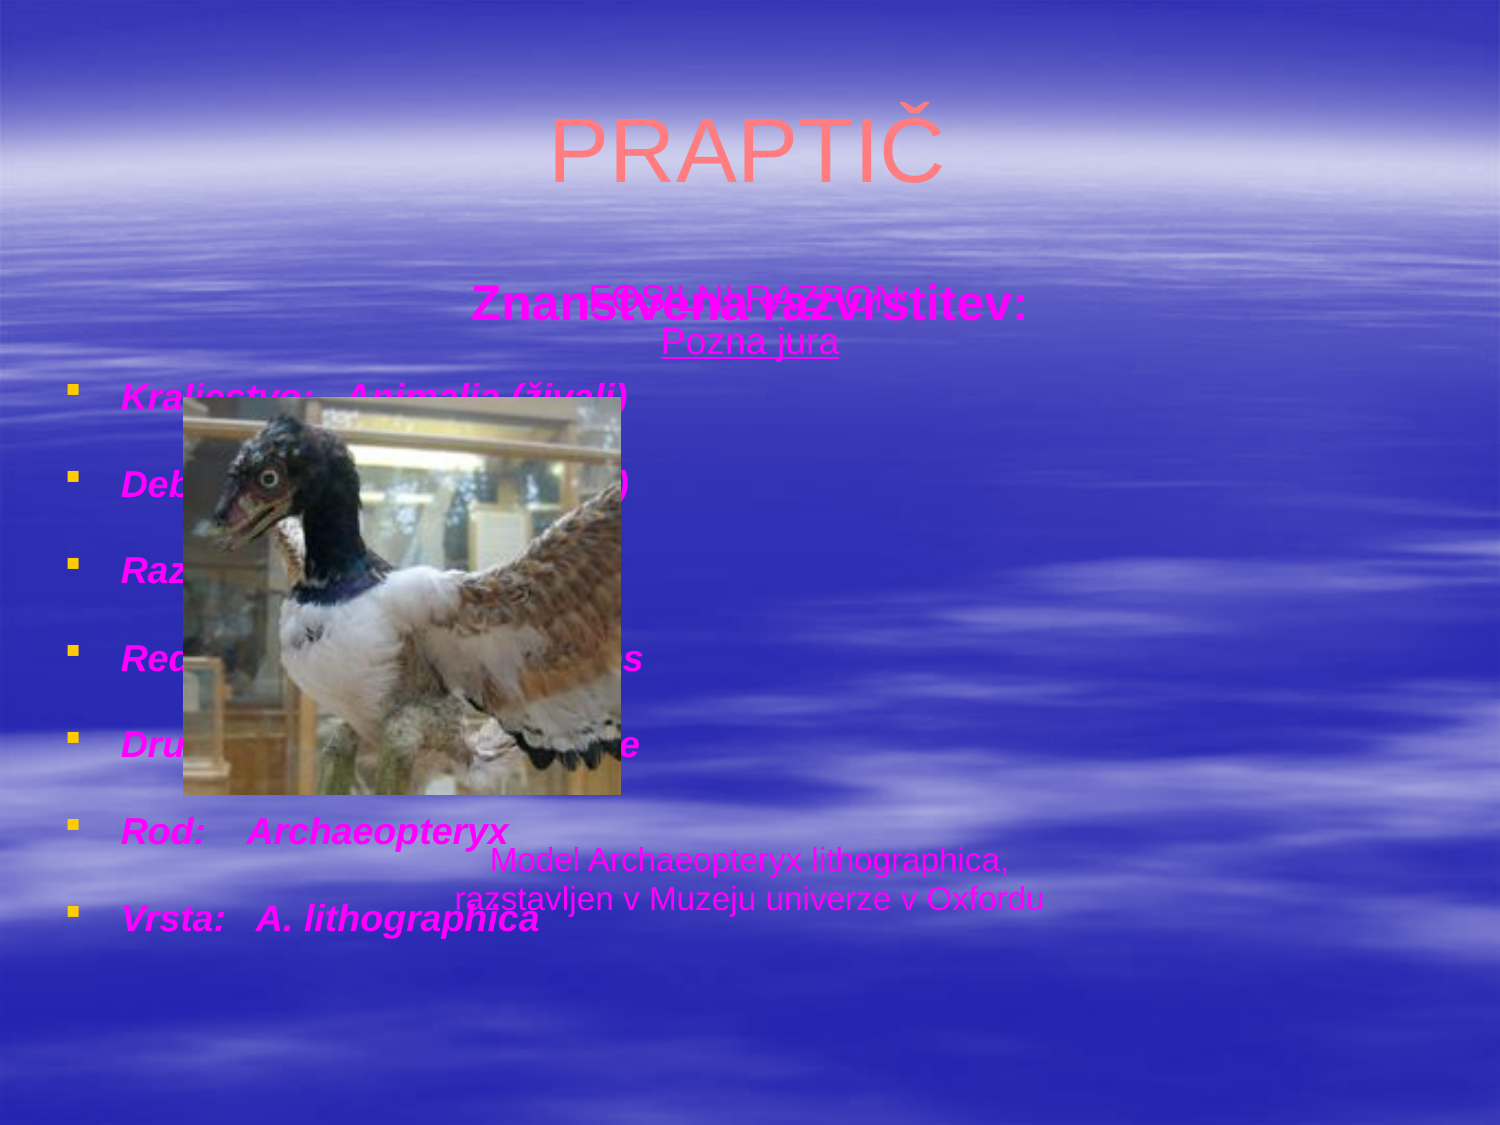

# PRAPTIČ
Znanstvena razvrstitev:
Kraljestvo: Animalia (živali)
Deblo: Chordata (strunarji)
Razred: Aves (ptiči)
Red: Archaeopterygiformes
Družina: Archaeopterygidae
Rod: Archaeopteryx
Vrsta: A. lithographica
FOSILNI RAZPON:
Pozna jura
Model Archaeopteryx lithographica,
razstavljen v Muzeju univerze v Oxfordu